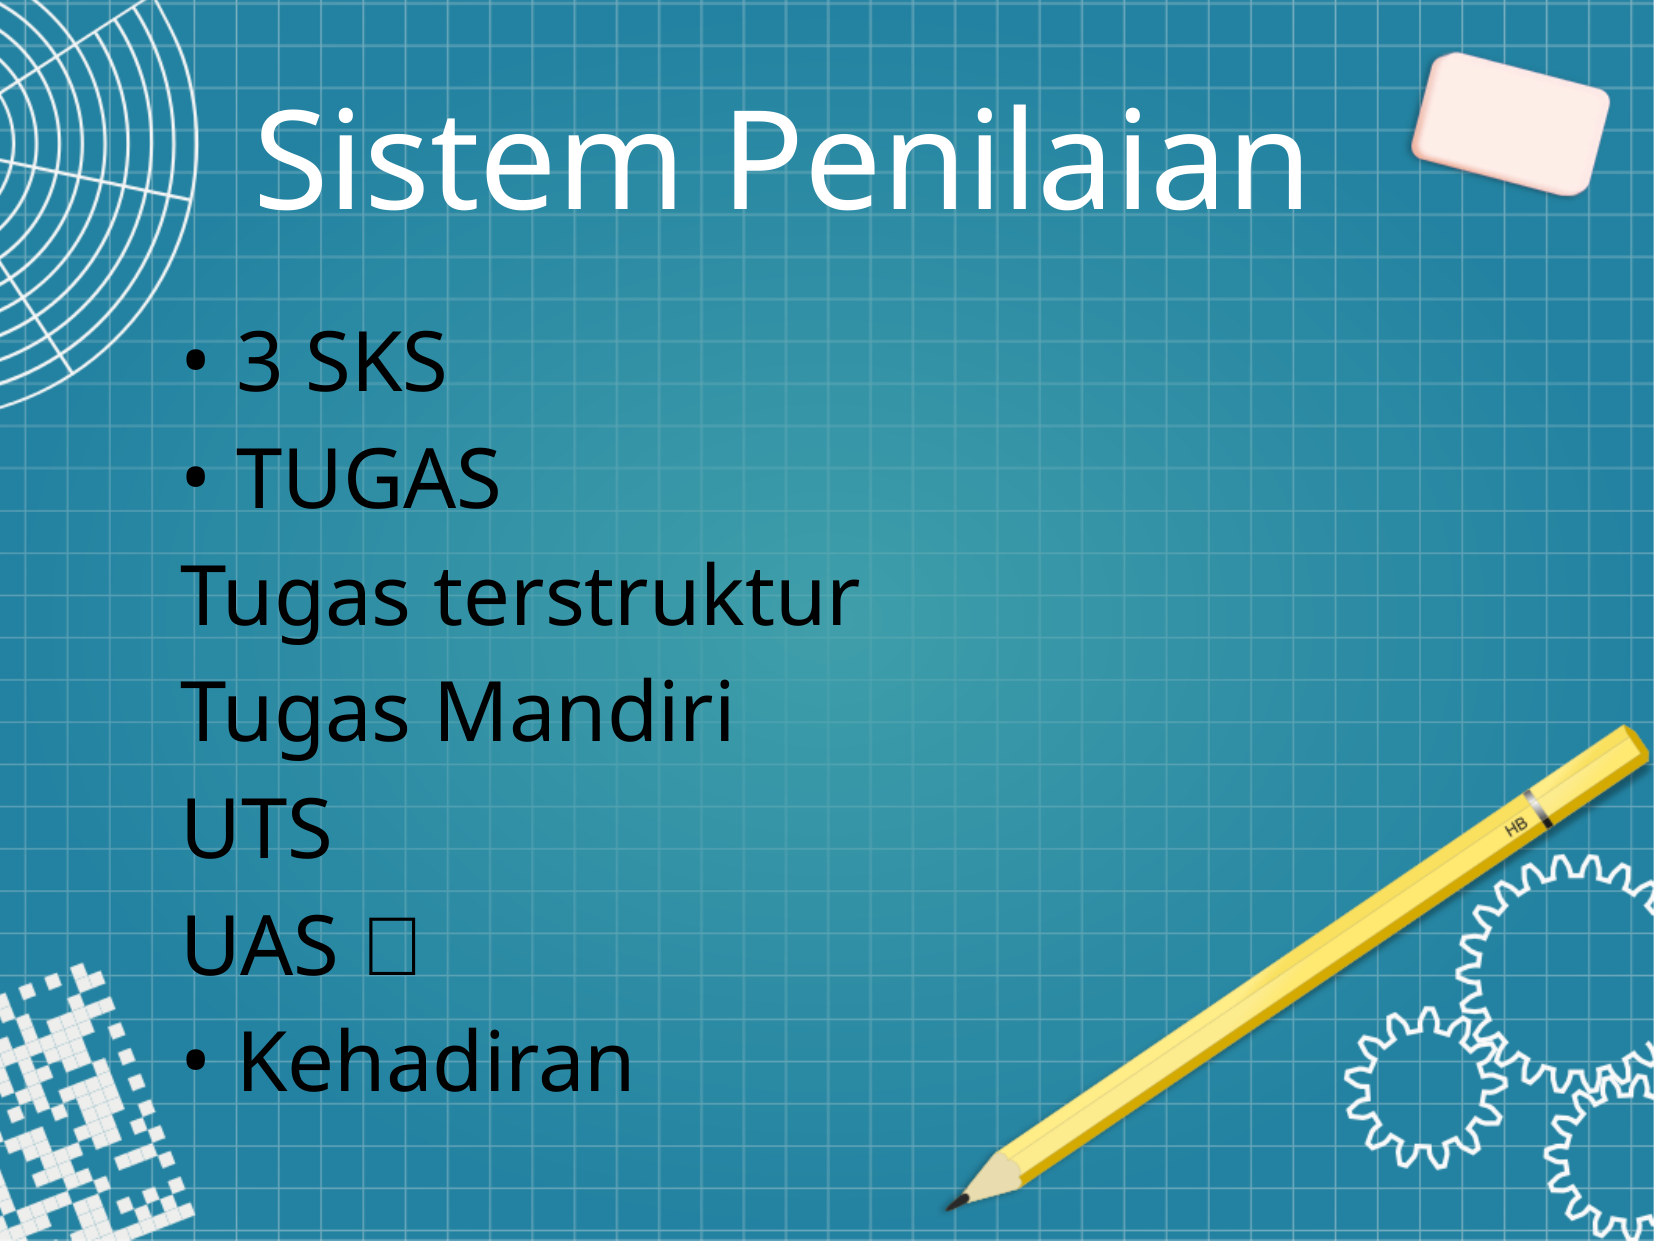

Sistem Penilaian
3 SKS
TUGAS
Tugas terstruktur
Tugas Mandiri
UTS
UAS 
Kehadiran